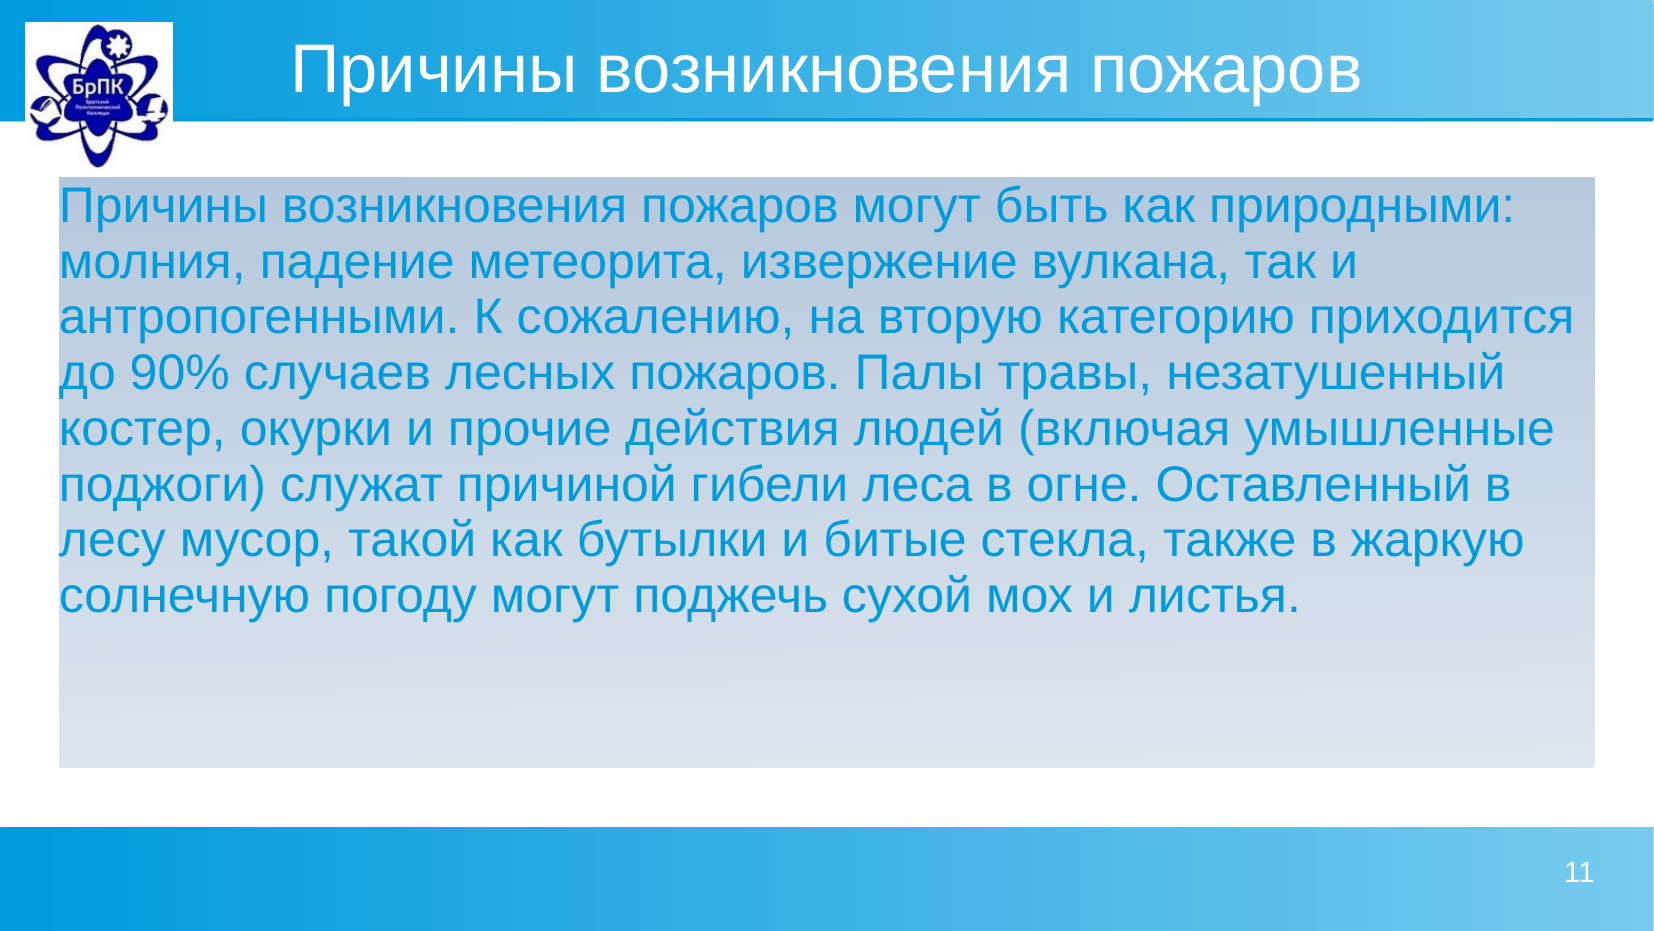

# Причины возникновения пожаров
Причины возникновения пожаров могут быть как природными: молния, падение метеорита, извержение вулкана, так и антропогенными. К сожалению, на вторую категорию приходится до 90% случаев лесных пожаров. Палы травы, незатушенный костер, окурки и прочие действия людей (включая умышленные поджоги) служат причиной гибели леса в огне. Оставленный в лесу мусор, такой как бутылки и битые стекла, также в жаркую солнечную погоду могут поджечь сухой мох и листья.
11